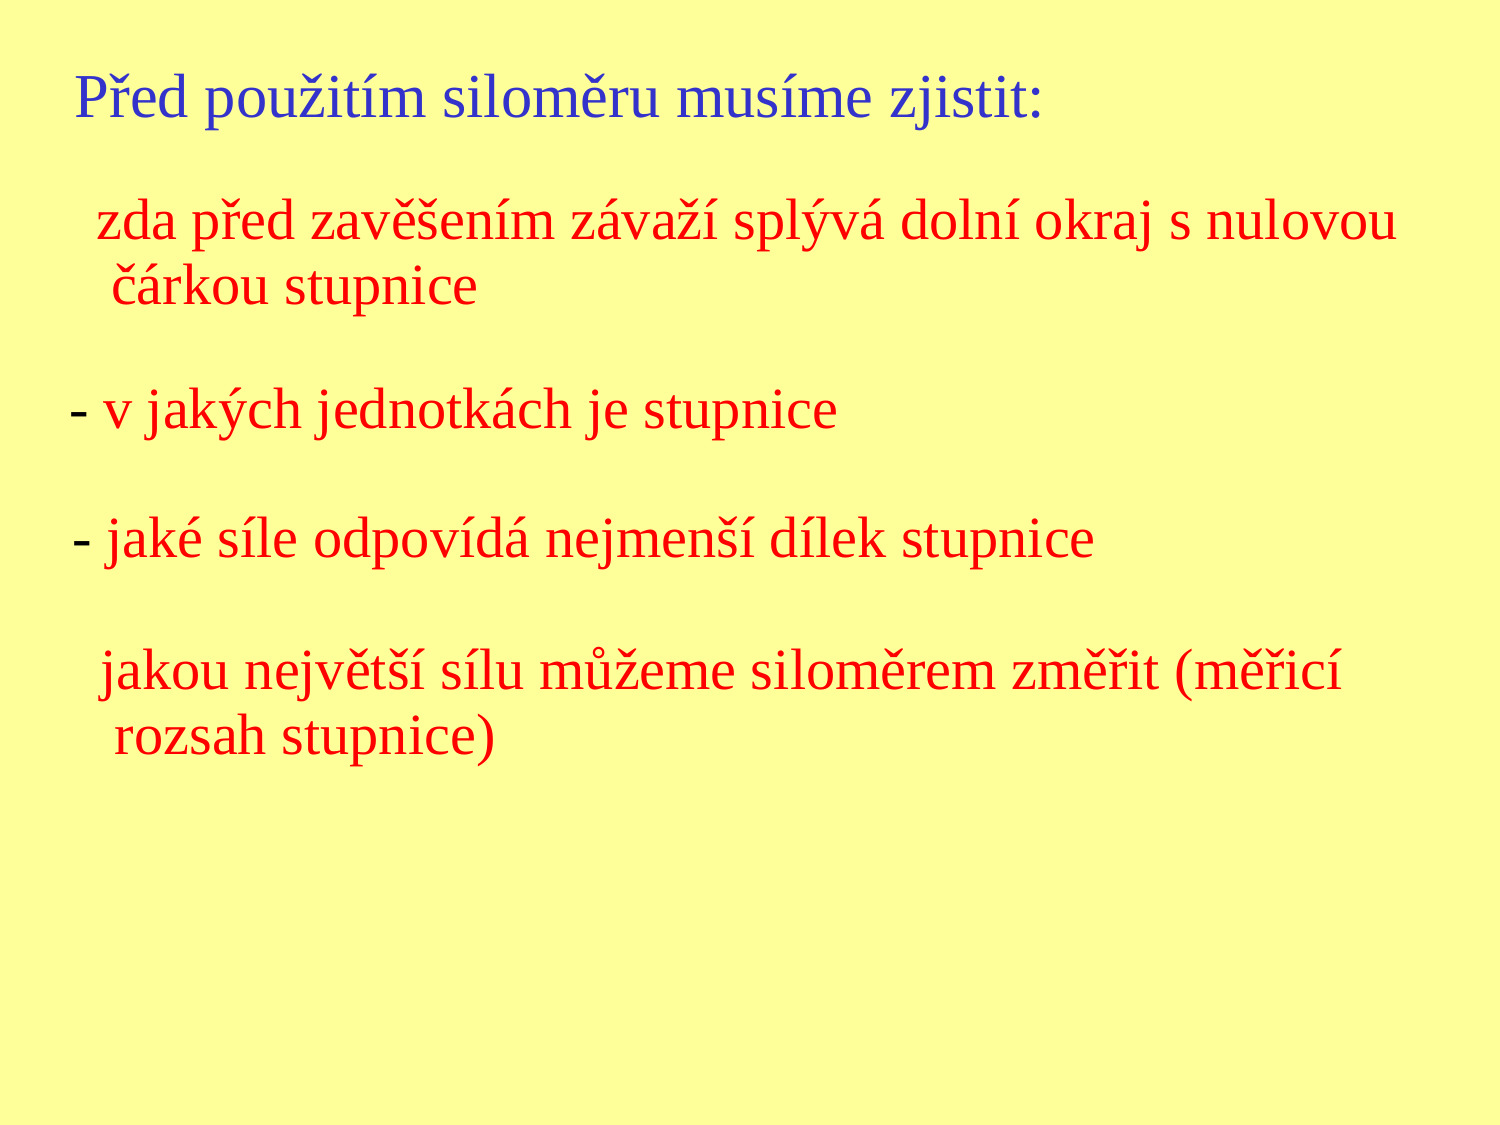

Před použitím siloměru musíme zjistit:
 zda před zavěšením závaží splývá dolní okraj s nulovou
 čárkou stupnice
- v jakých jednotkách je stupnice
- jaké síle odpovídá nejmenší dílek stupnice
 jakou největší sílu můžeme siloměrem změřit (měřicí
 rozsah stupnice)